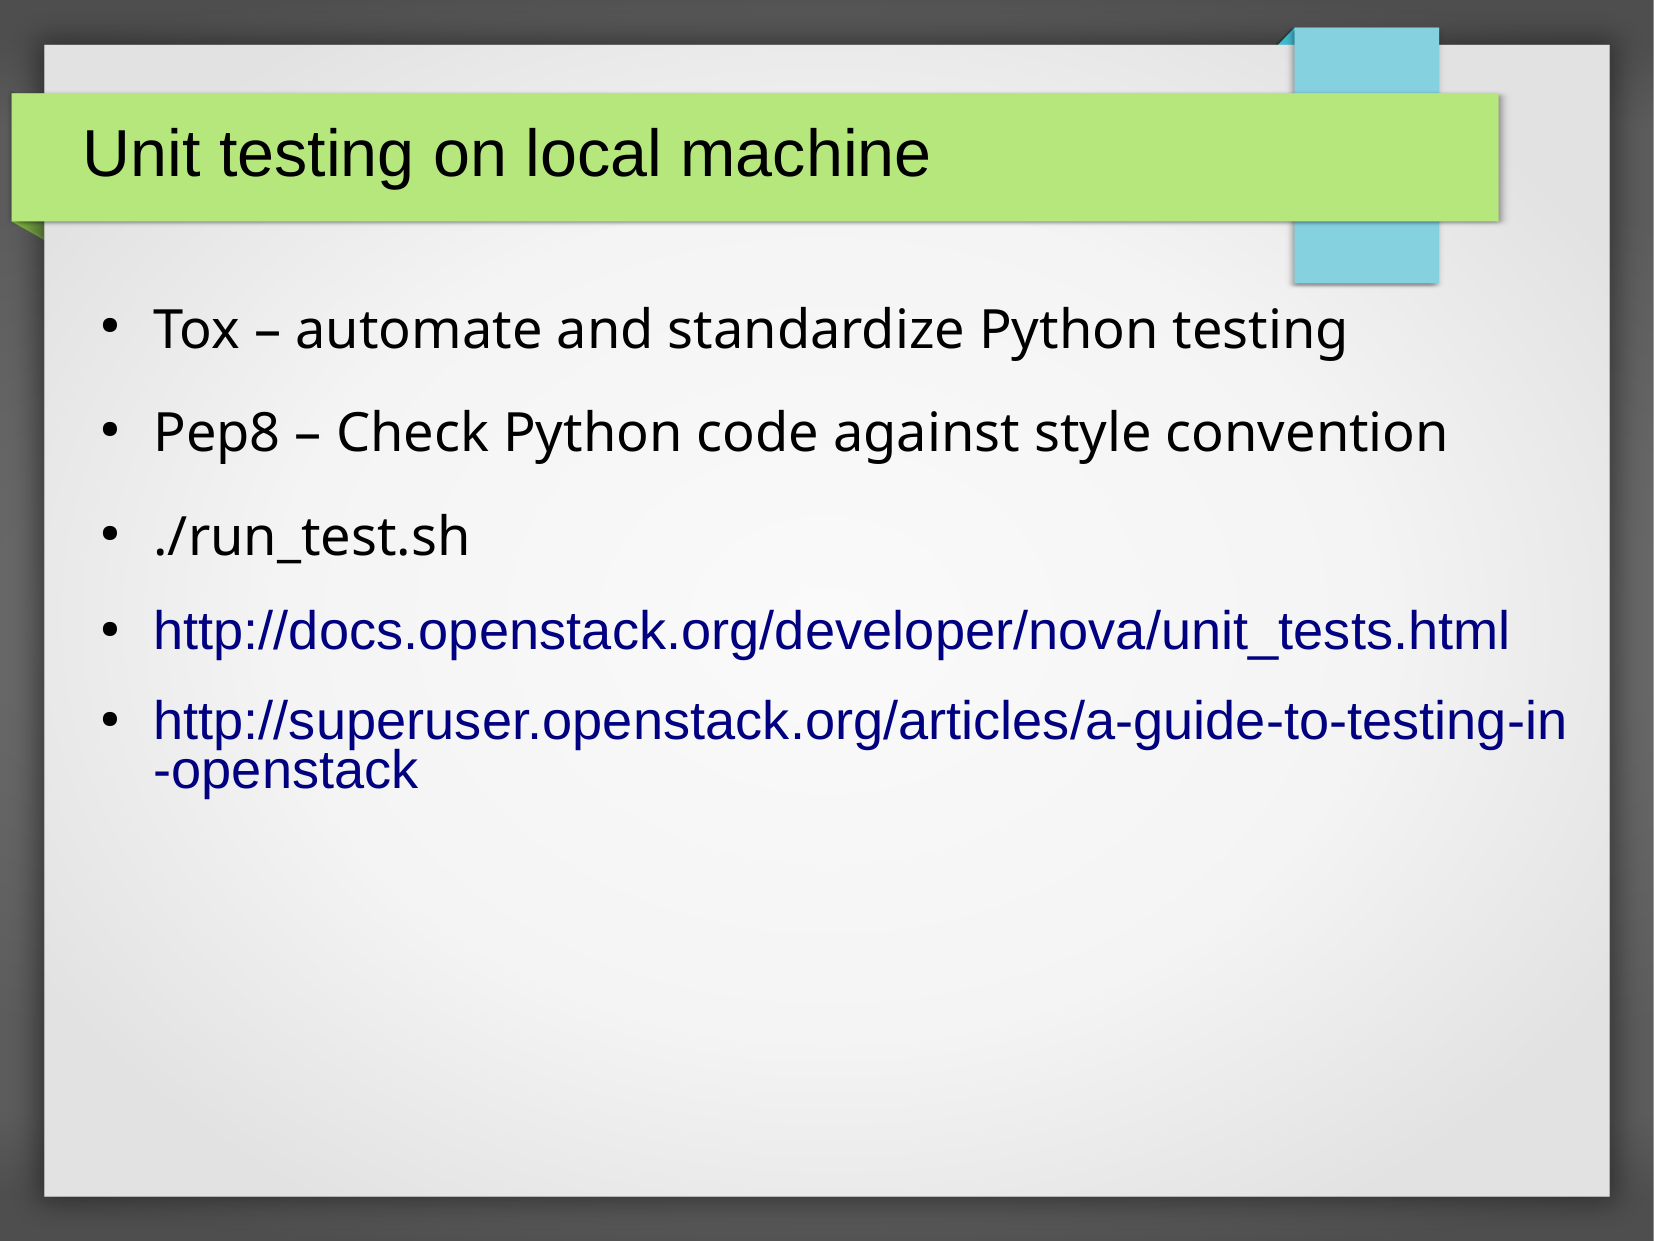

# Unit testing on local machine
Tox – automate and standardize Python testing
Pep8 – Check Python code against style convention
./run_test.sh
http://docs.openstack.org/developer/nova/unit_tests.html
http://superuser.openstack.org/articles/a-guide-to-testing-in-openstack